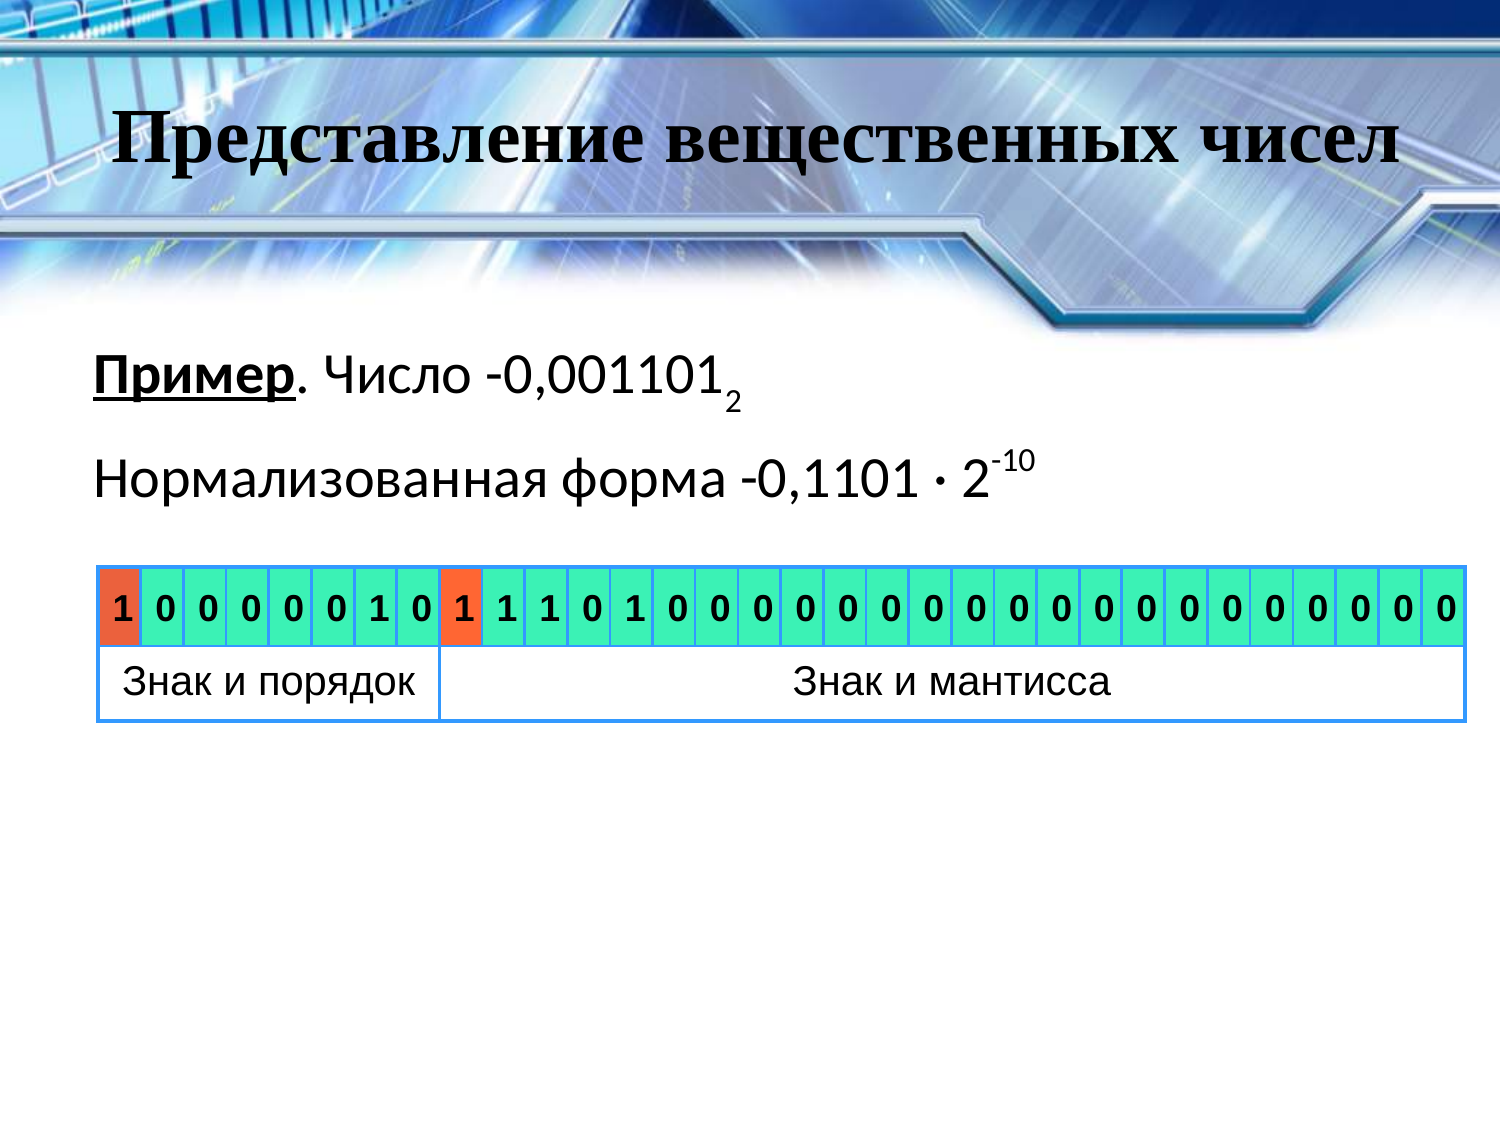

Представление вещественных чисел
# Пример. Число -0,0011012
Нормализованная форма -0,1101 · 2-10
| 1 | 0 | 0 | 0 | 0 | 0 | 1 | 0 | 1 | 1 | 1 | 0 | 1 | 0 | 0 | 0 | 0 | 0 | 0 | 0 | 0 | 0 | 0 | 0 | 0 | 0 | 0 | 0 | 0 | 0 | 0 | 0 |
| --- | --- | --- | --- | --- | --- | --- | --- | --- | --- | --- | --- | --- | --- | --- | --- | --- | --- | --- | --- | --- | --- | --- | --- | --- | --- | --- | --- | --- | --- | --- | --- |
| Знак и порядок | | | | | | | | Знак и мантисса | | | | | | | | | | | | | | | | | | | | | | | |